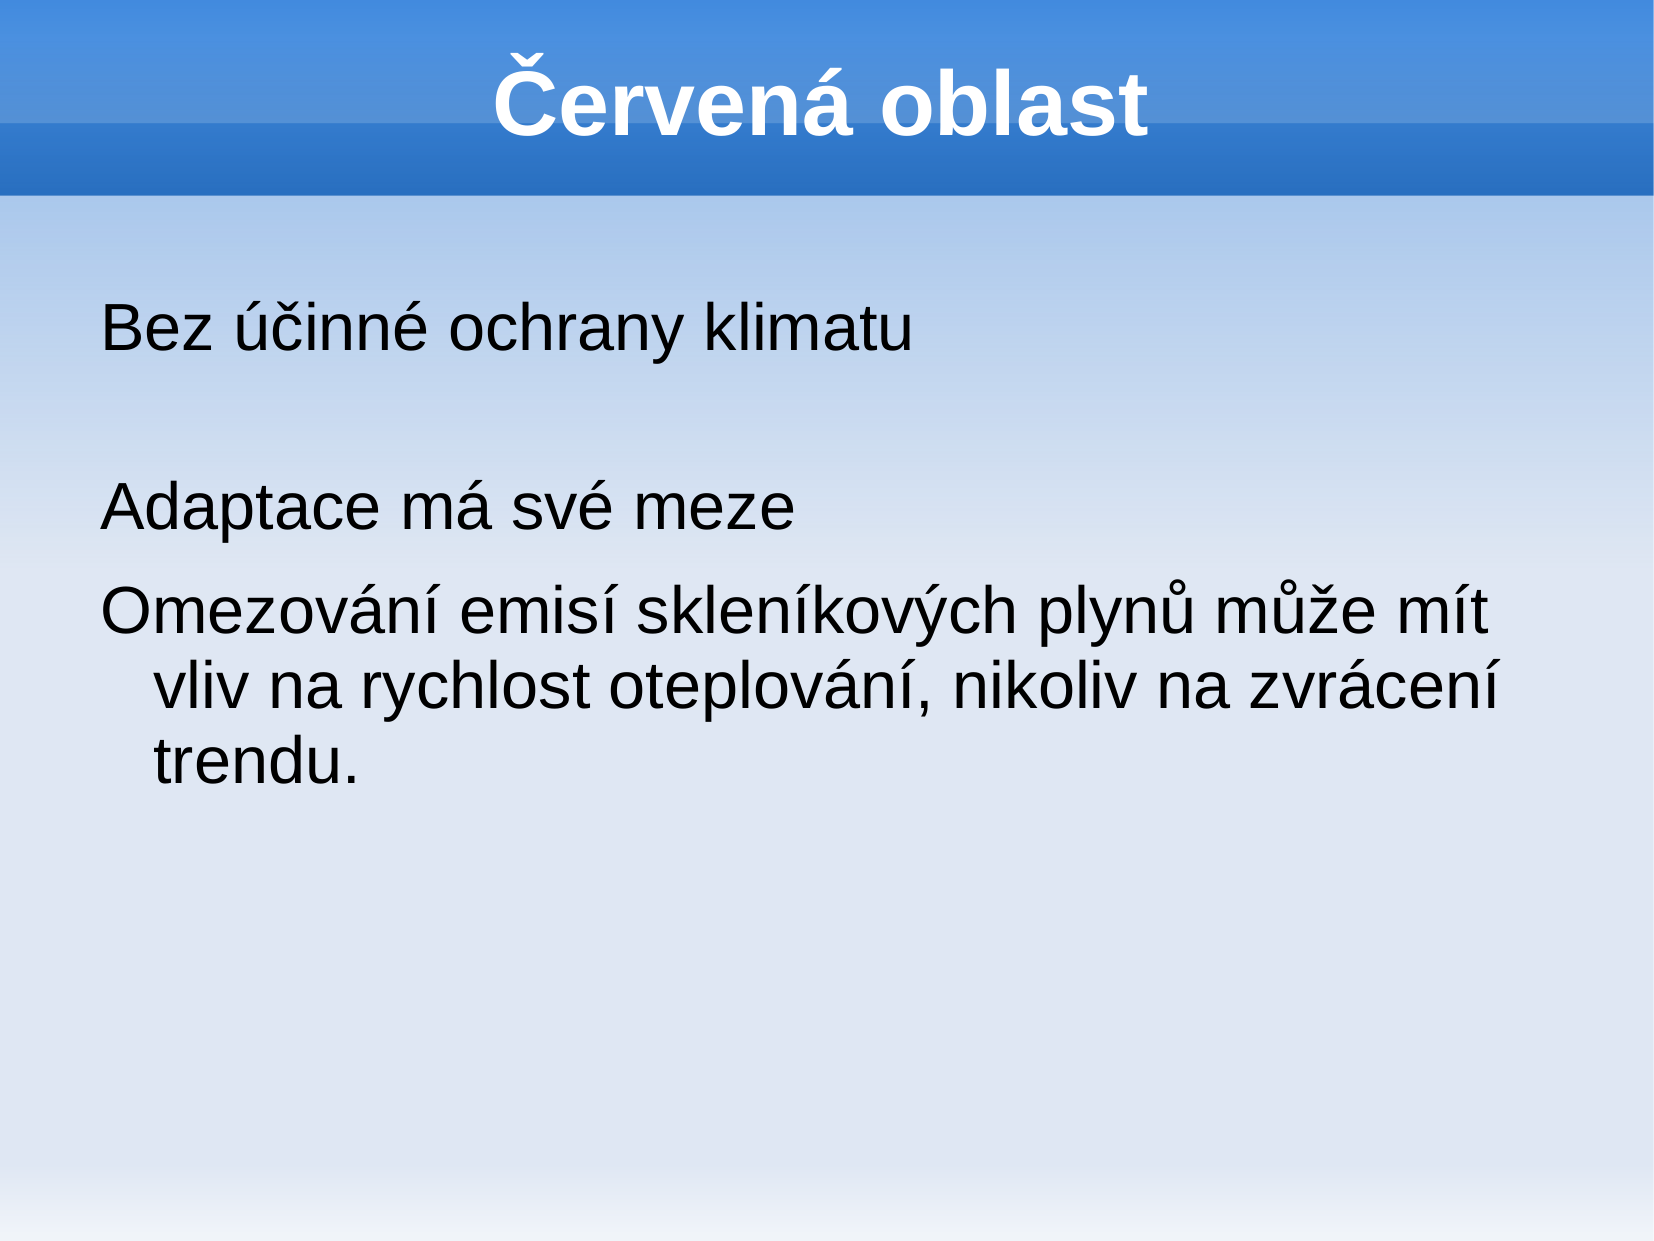

# Červená oblast
Bez účinné ochrany klimatu
Adaptace má své meze
Omezování emisí skleníkových plynů může mít vliv na rychlost oteplování, nikoliv na zvrácení trendu.